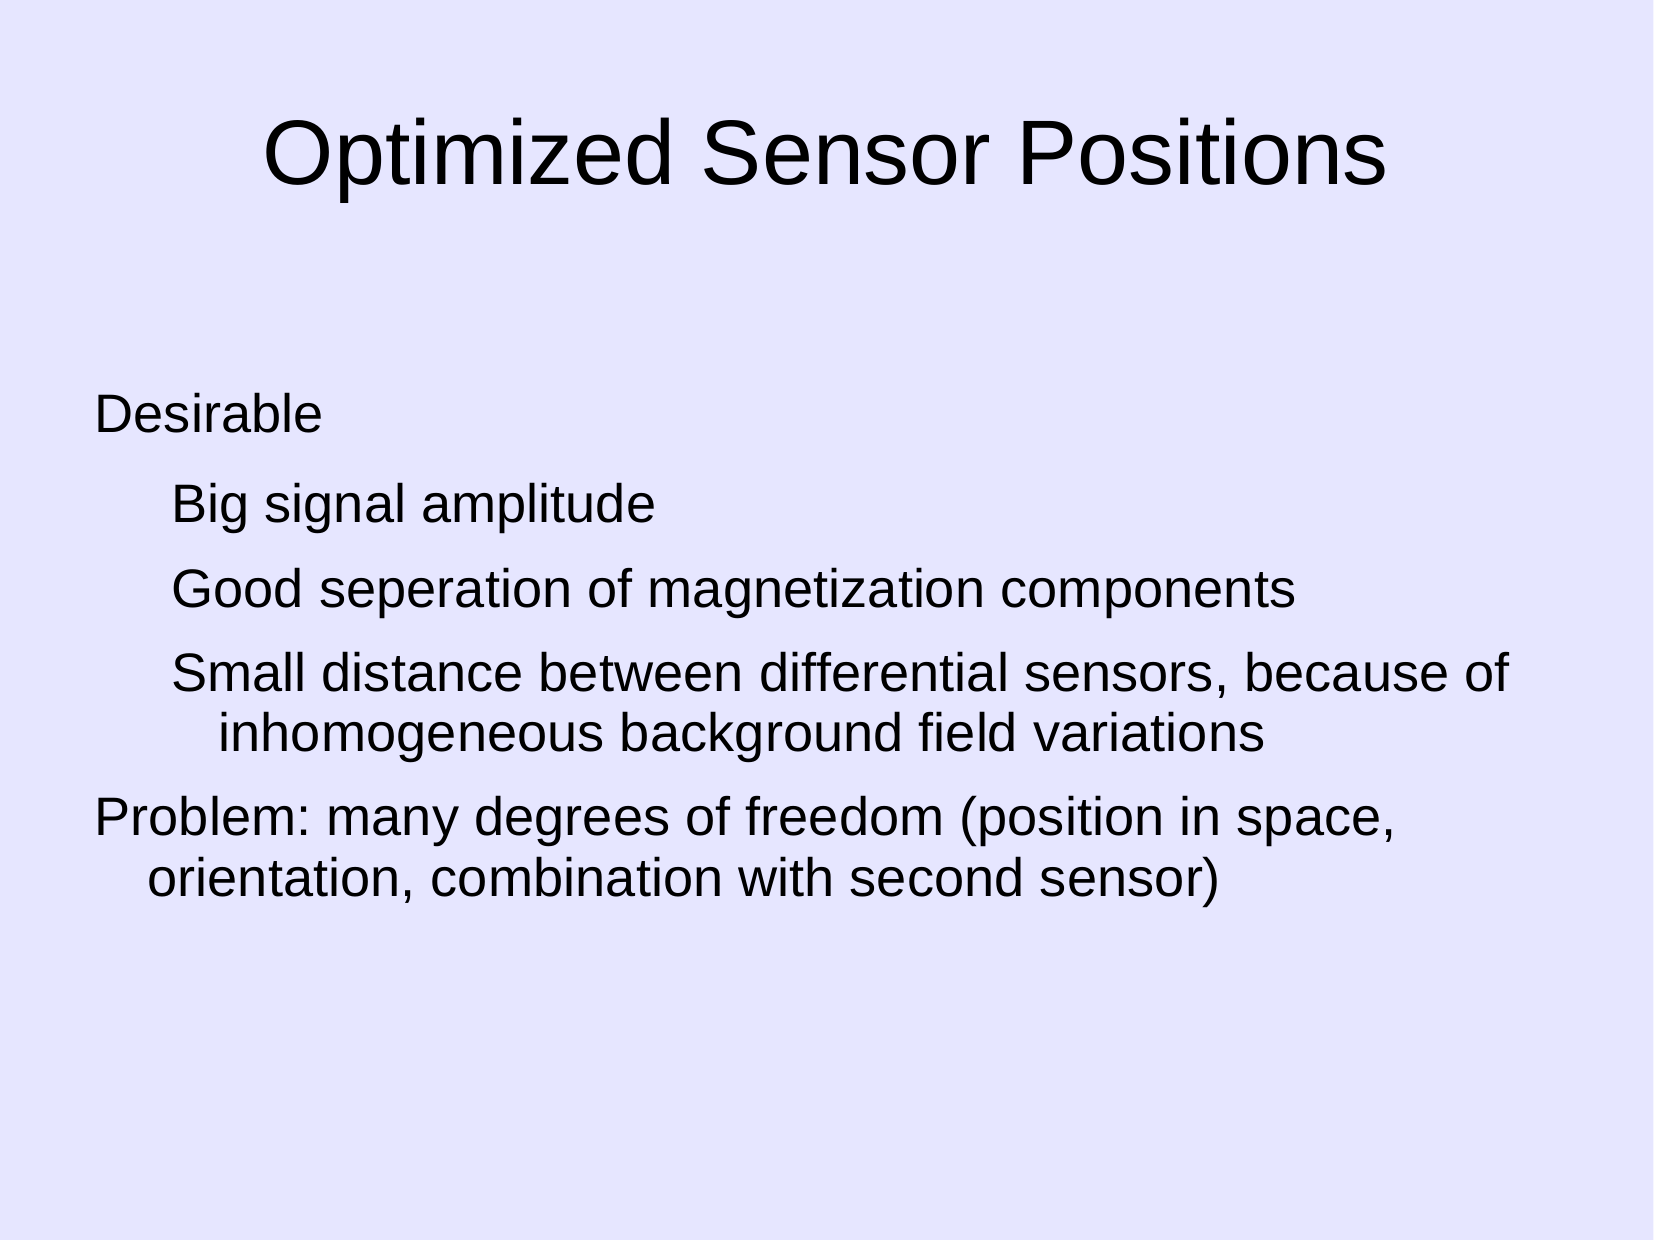

# Optimized Sensor Positions
Desirable
Big signal amplitude
Good seperation of magnetization components
Small distance between differential sensors, because of inhomogeneous background field variations
Problem: many degrees of freedom (position in space, orientation, combination with second sensor)